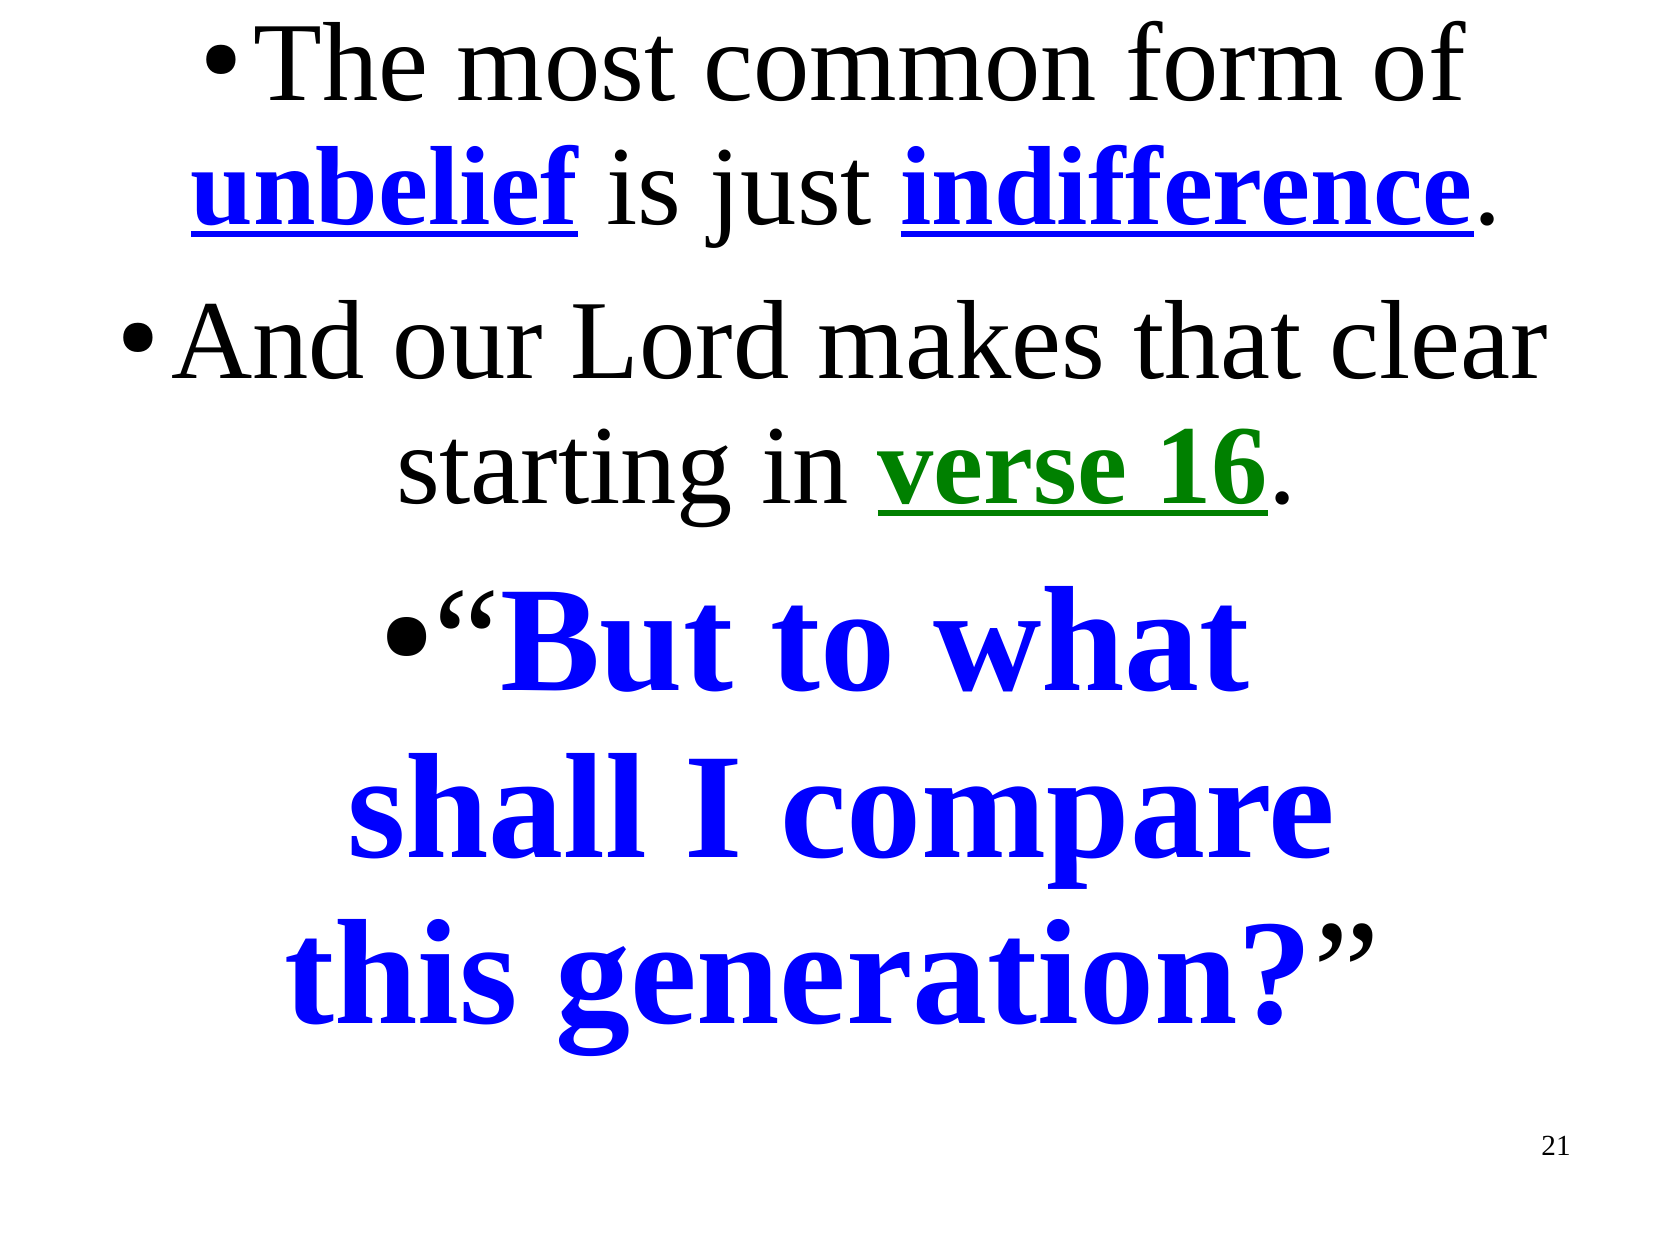

# The most common form of unbelief is just indifference.
And our Lord makes that clear starting in verse 16.
“But to what
shall I compare
this generation?”
21